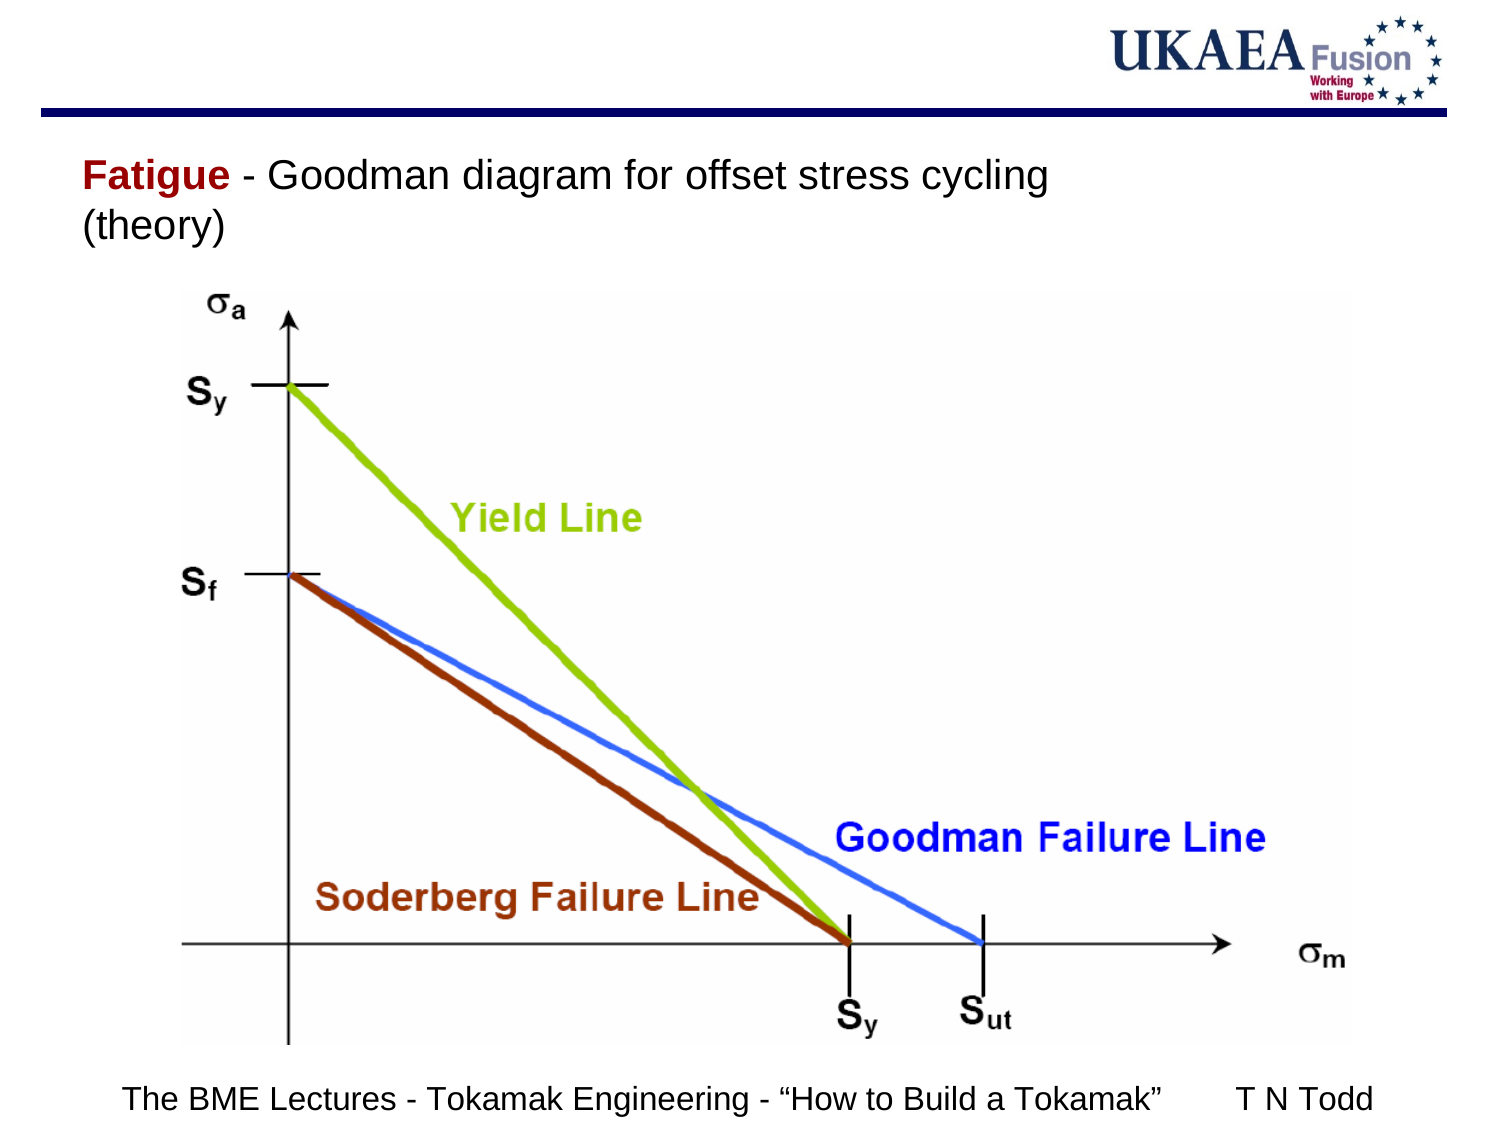

Fatigue - Goodman diagram for offset stress cycling (theory)